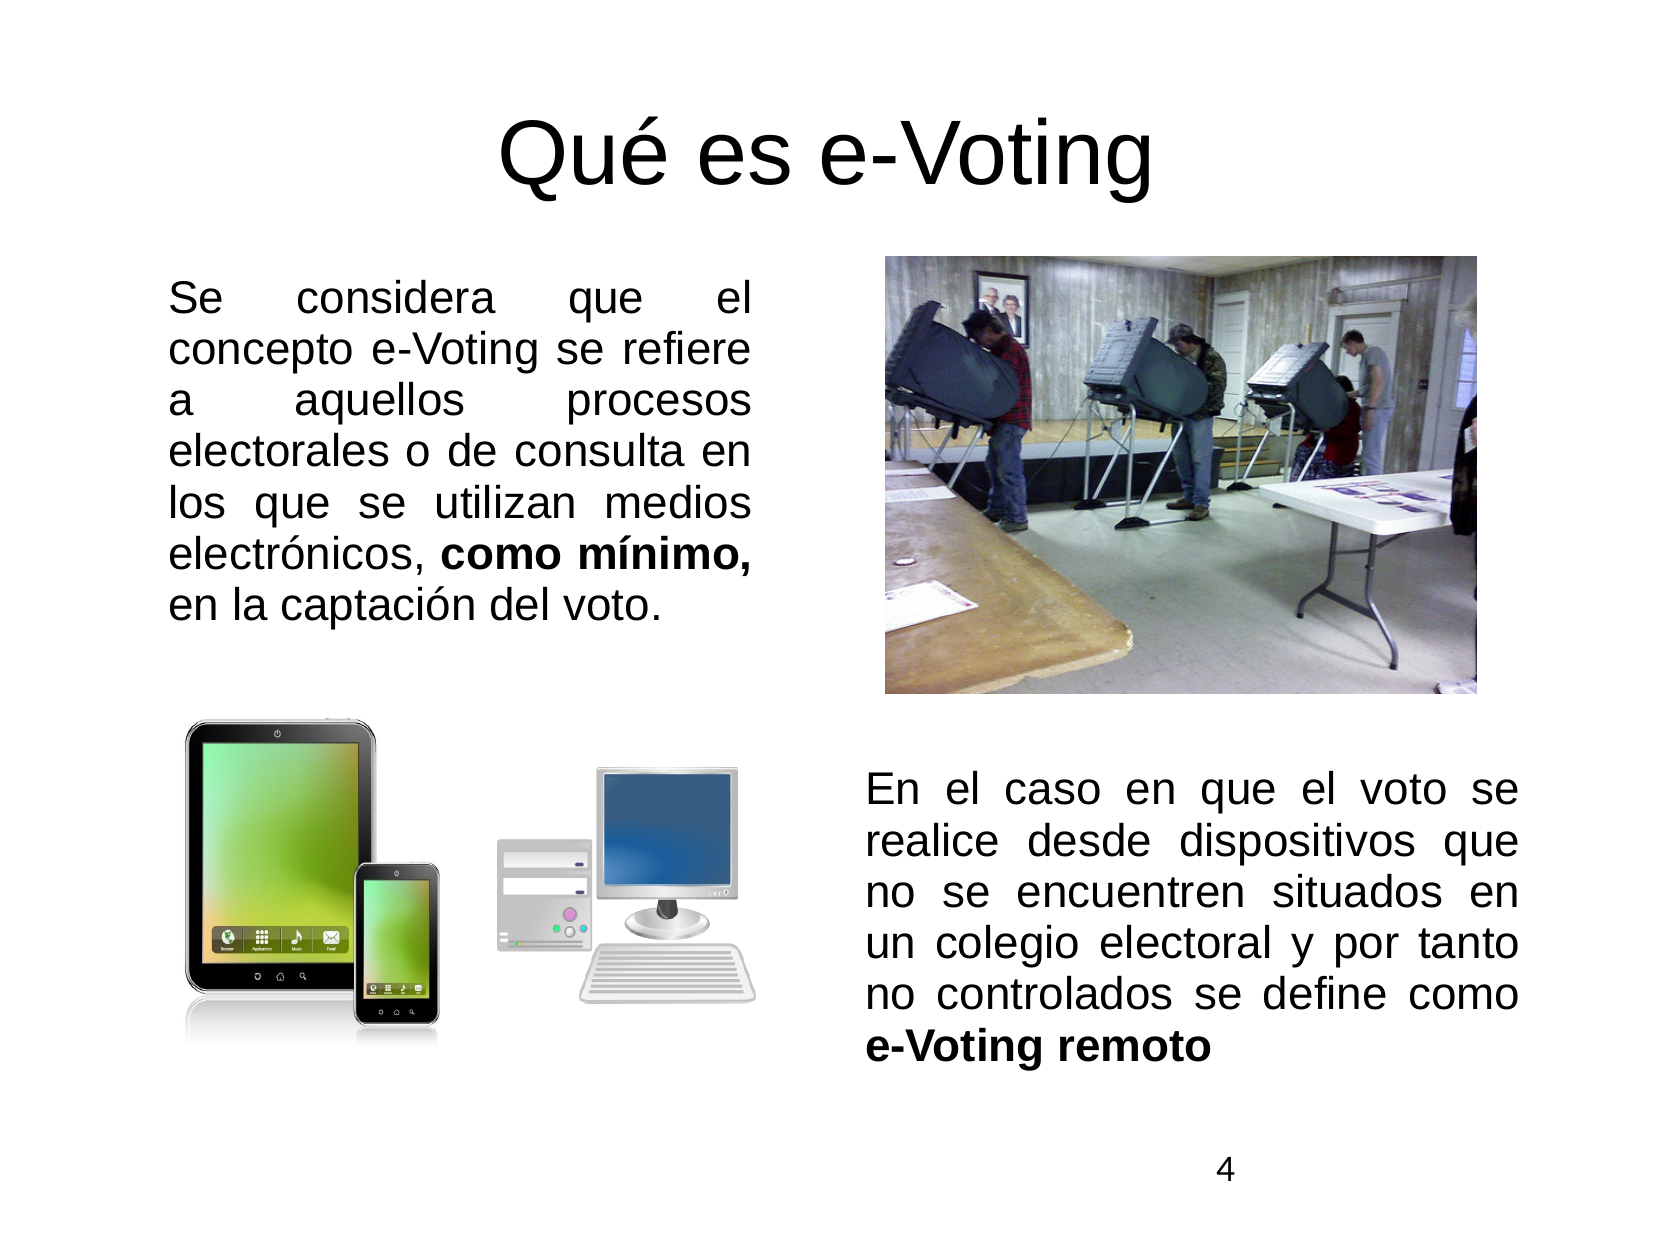

# Qué es e-Voting
Se considera que el concepto e-Voting se refiere a aquellos procesos electorales o de consulta en los que se utilizan medios electrónicos, como mínimo, en la captación del voto.
En el caso en que el voto se realice desde dispositivos que no se encuentren situados en un colegio electoral y por tanto no controlados se define como e-Voting remoto